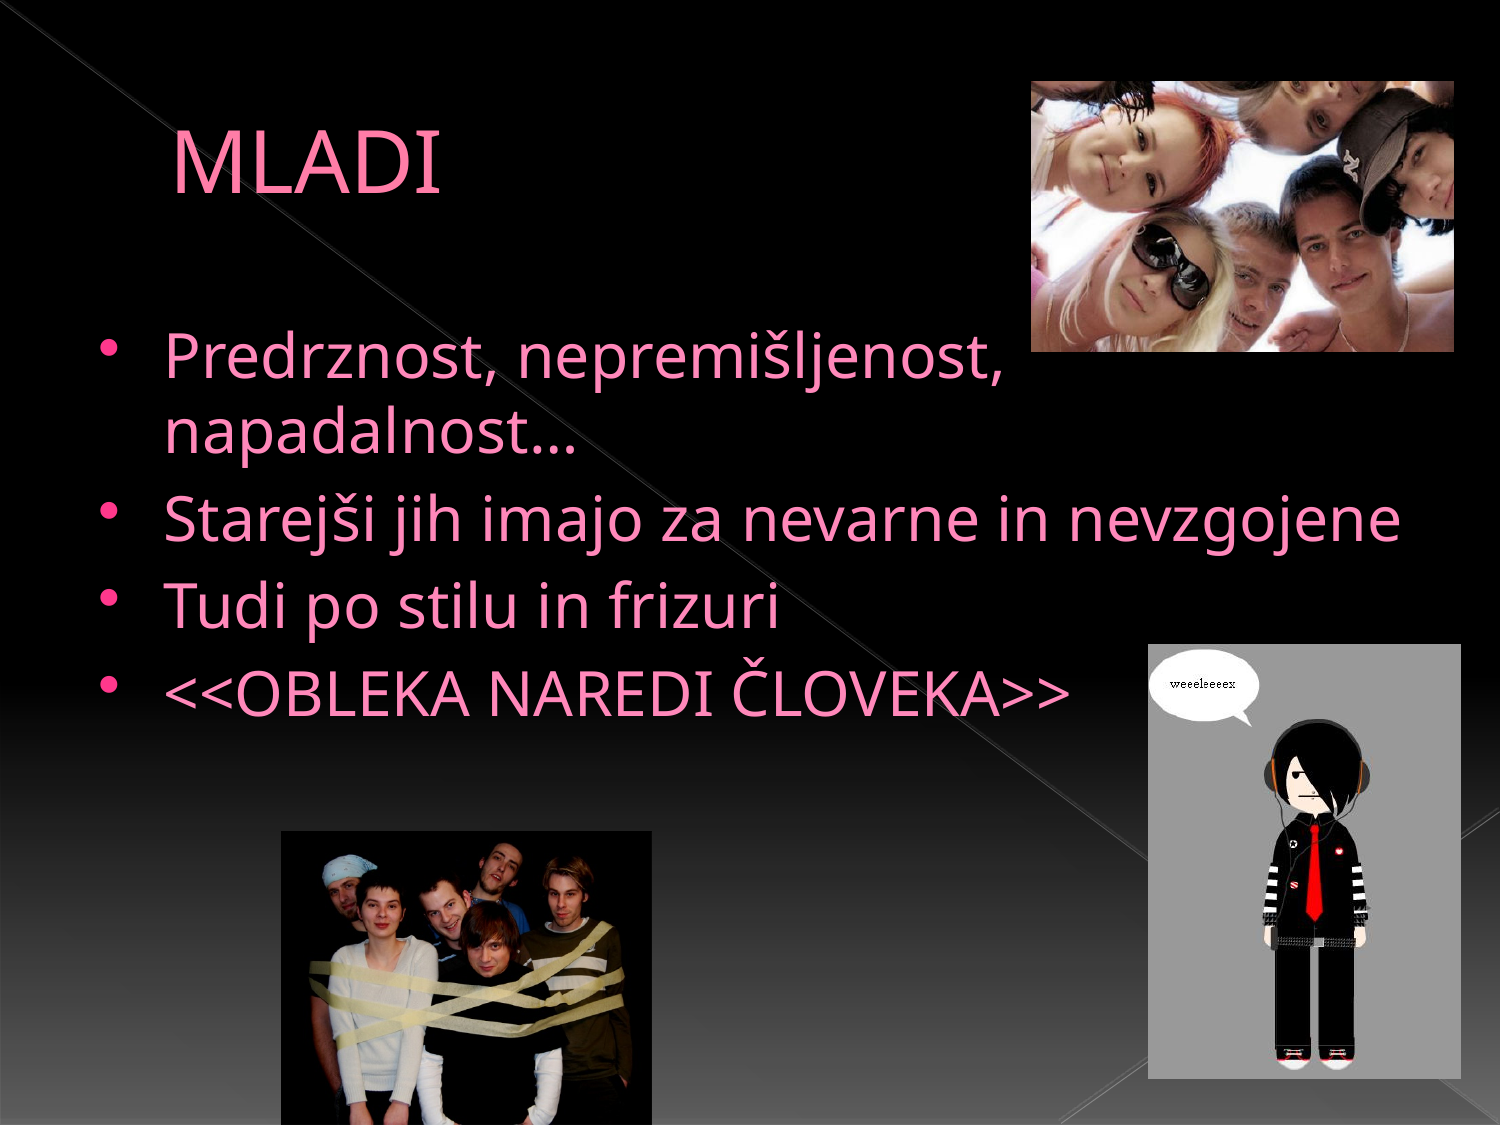

# MLADI
Predrznost, nepremišljenost, napadalnost…
Starejši jih imajo za nevarne in nevzgojene
Tudi po stilu in frizuri
<<OBLEKA NAREDI ČLOVEKA>>